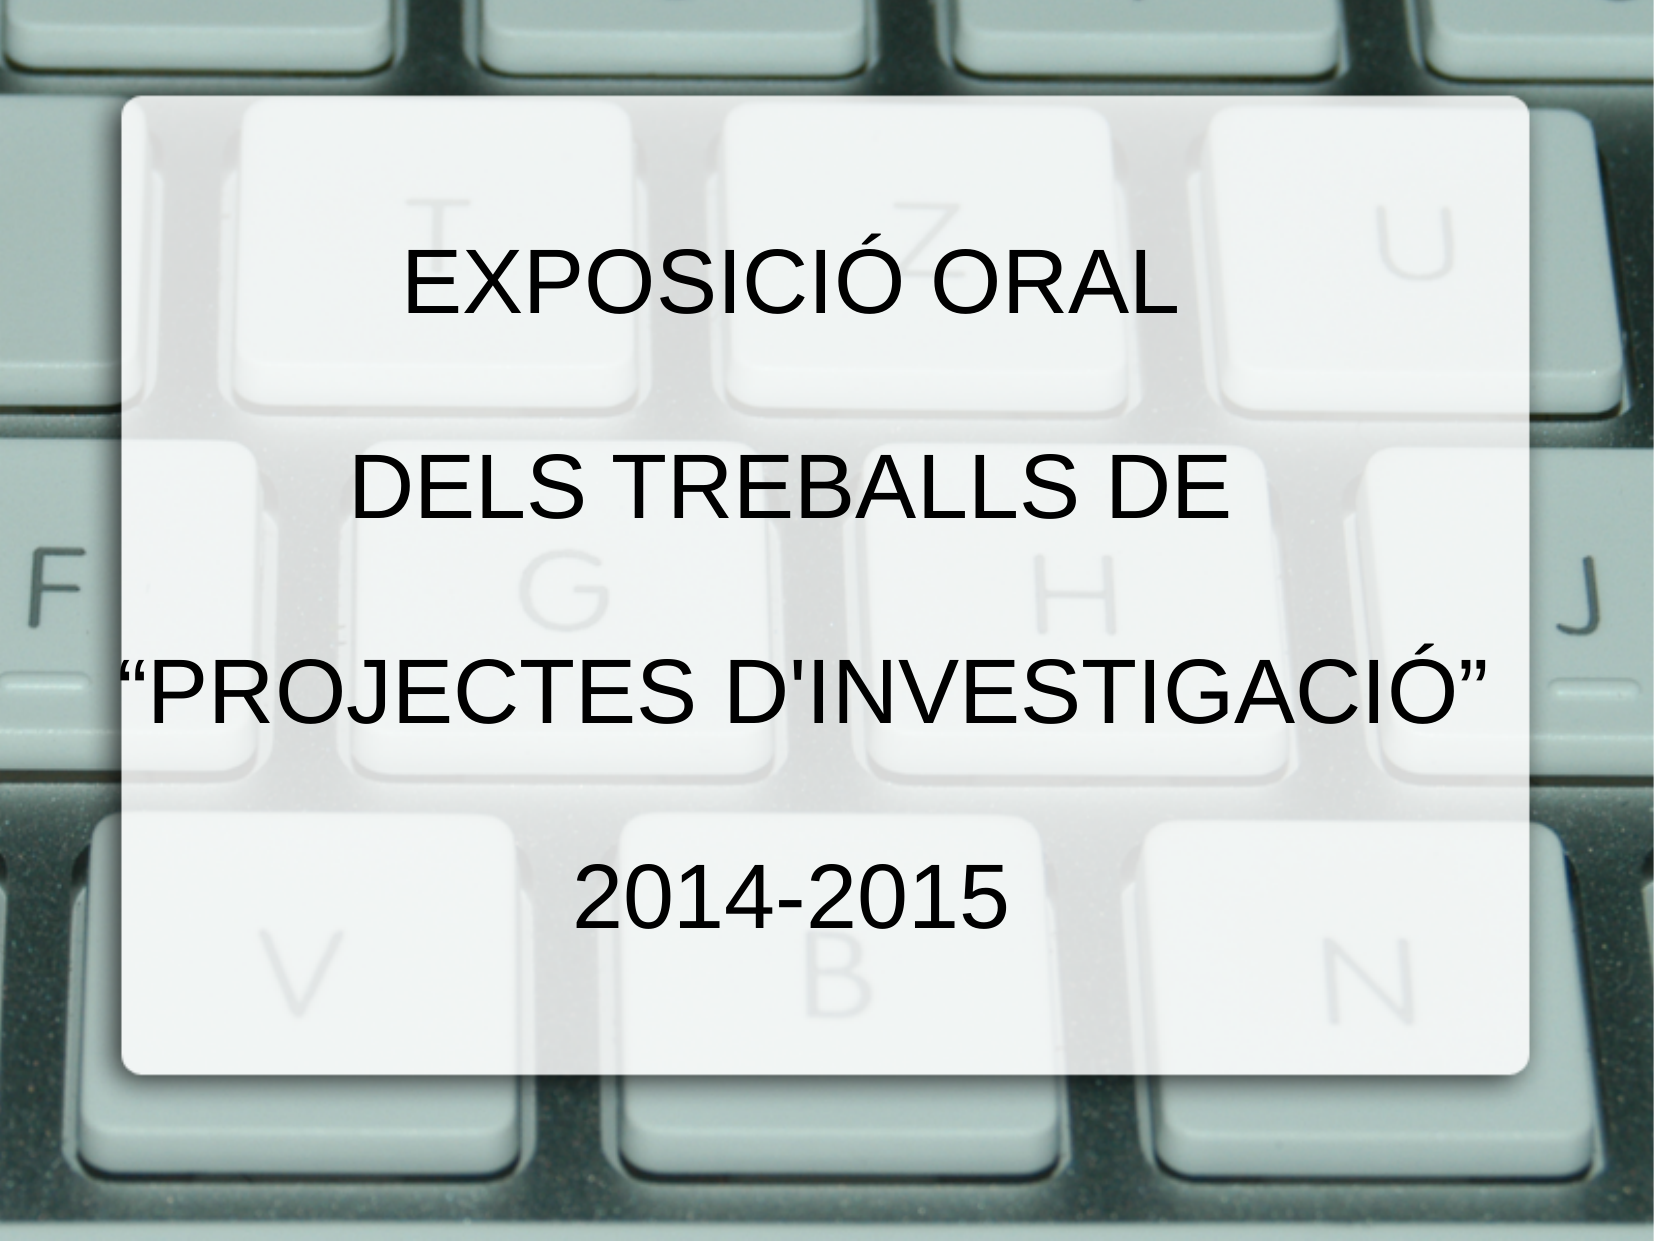

# EXPOSICIÓ ORAL DELS TREBALLS DE “PROJECTES D'INVESTIGACIÓ” 2014-2015